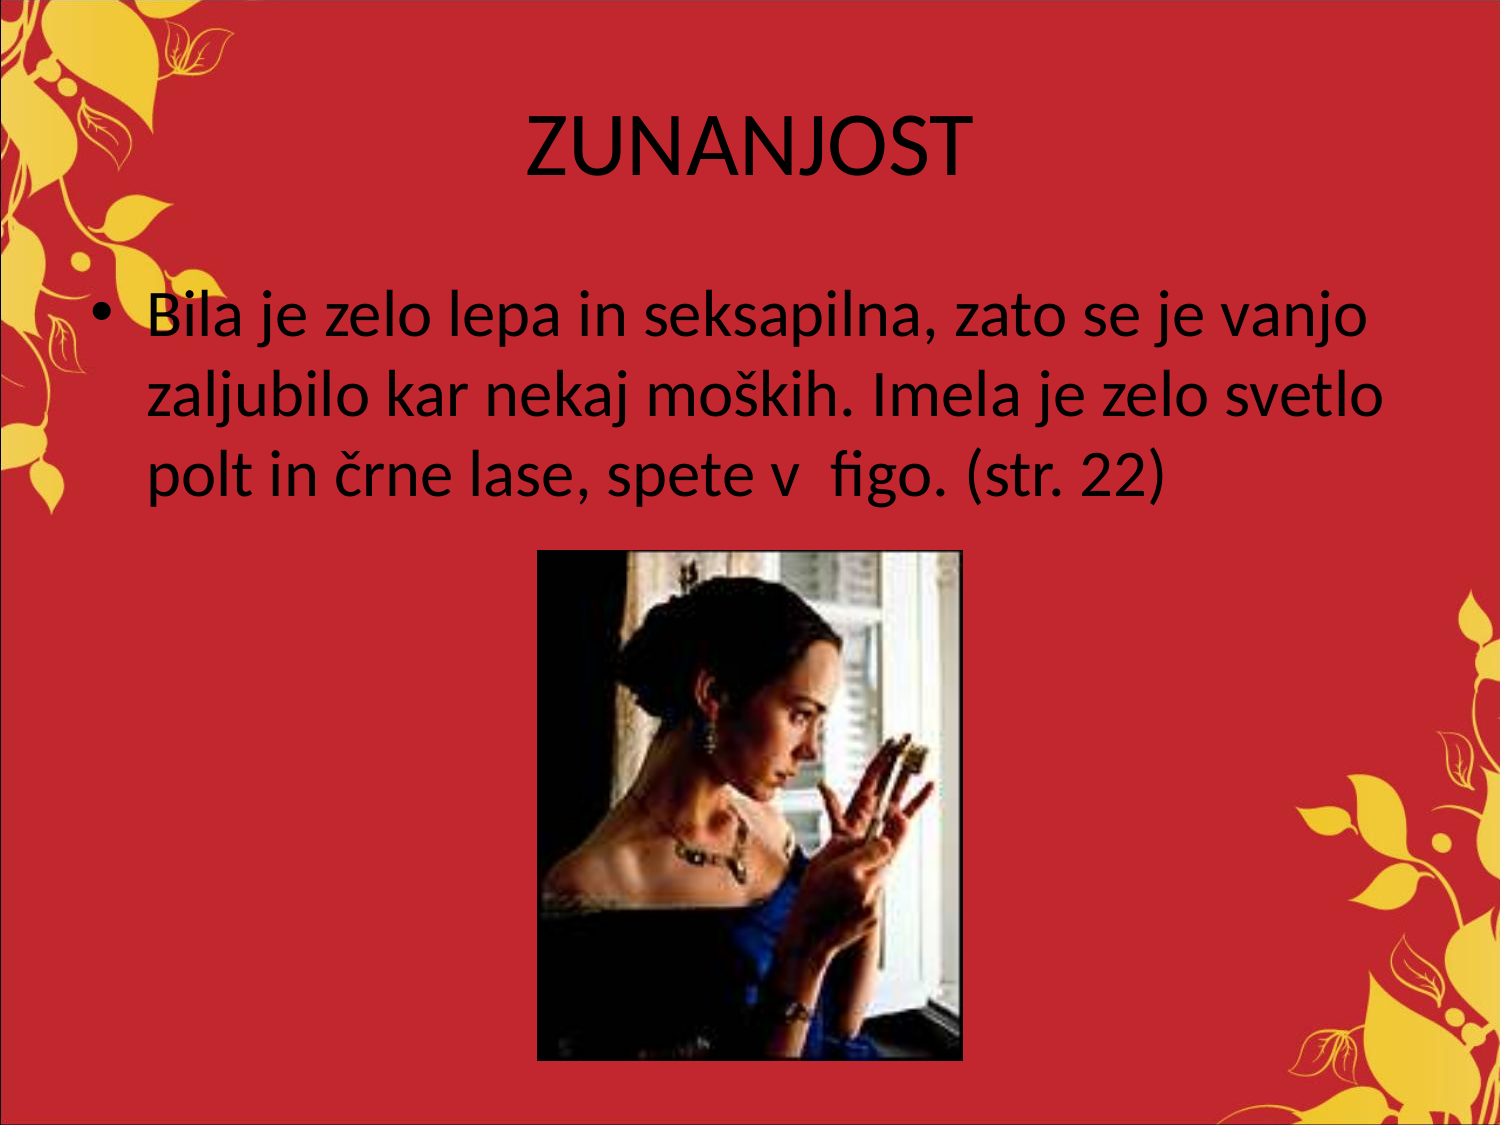

# ZUNANJOST
Bila je zelo lepa in seksapilna, zato se je vanjo zaljubilo kar nekaj moških. Imela je zelo svetlo polt in črne lase, spete v figo. (str. 22)